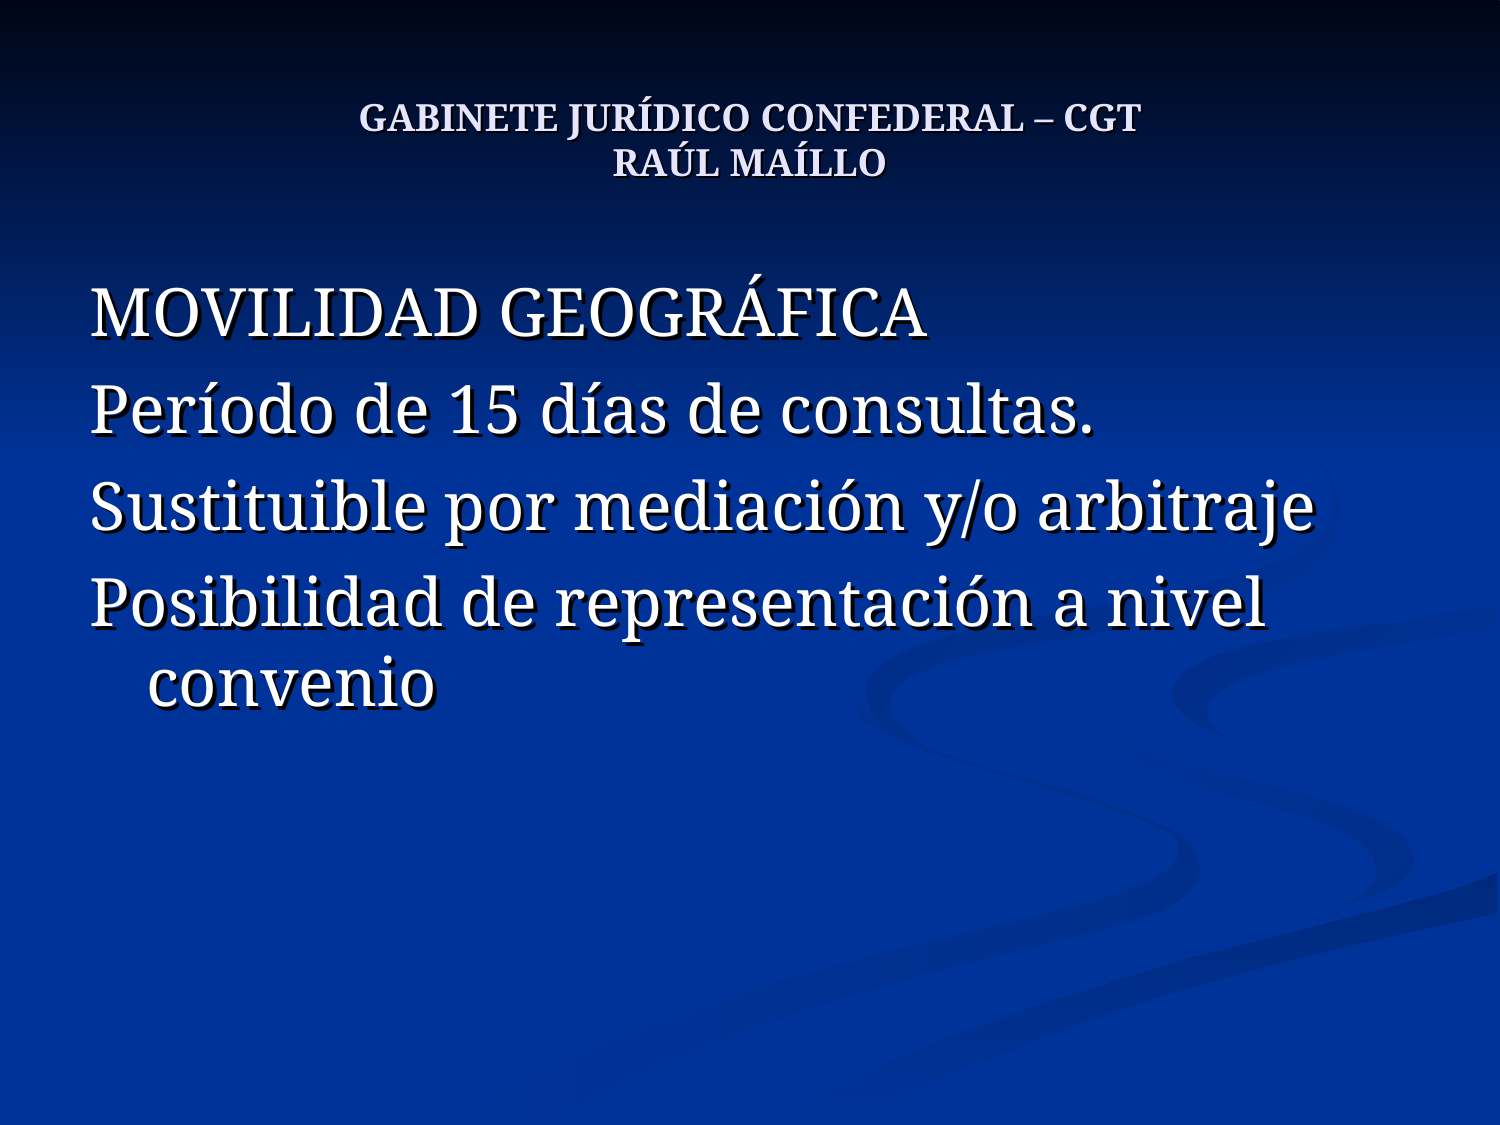

# GABINETE JURÍDICO CONFEDERAL – CGT RAÚL MAÍLLO
MOVILIDAD GEOGRÁFICA
Período de 15 días de consultas.
Sustituible por mediación y/o arbitraje
Posibilidad de representación a nivel convenio